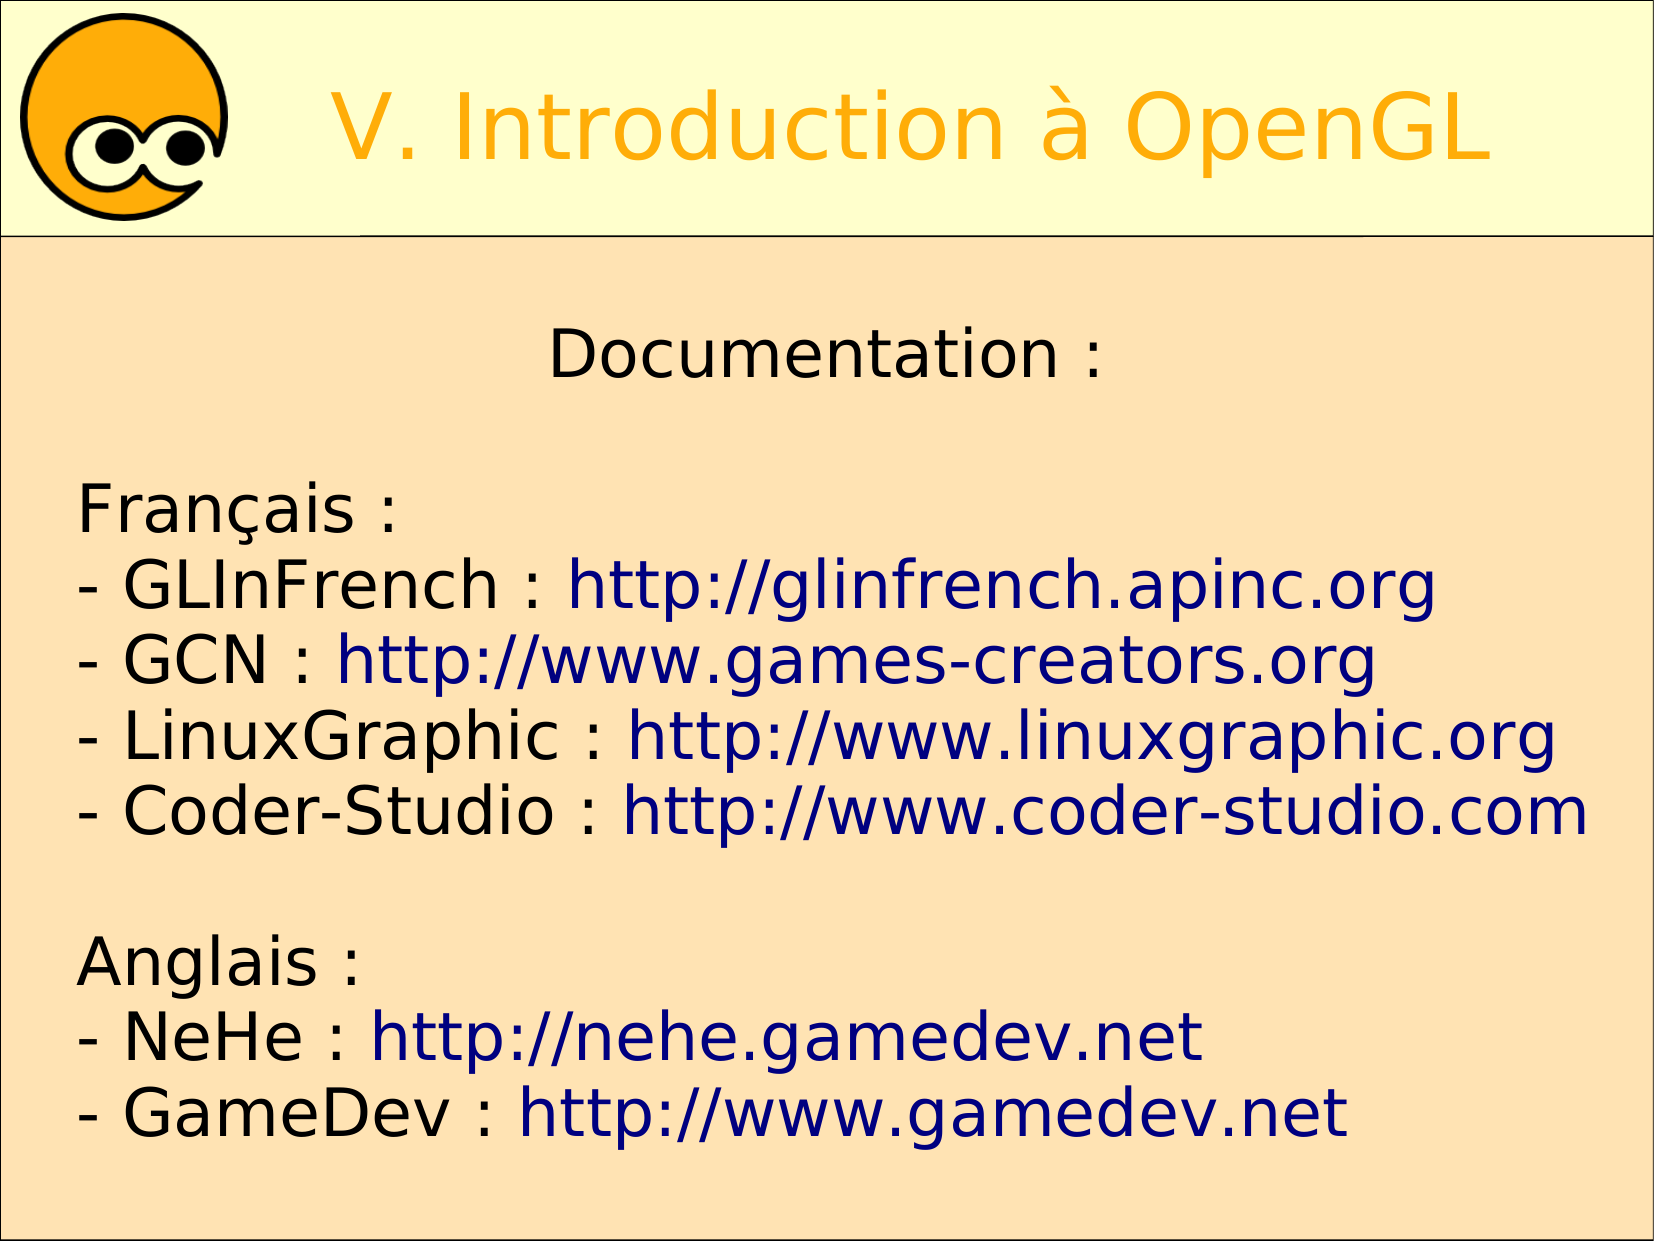

# V. Introduction à OpenGL
Documentation :
Français :
- GLInFrench : http://glinfrench.apinc.org
- GCN : http://www.games-creators.org
- LinuxGraphic : http://www.linuxgraphic.org
- Coder-Studio : http://www.coder-studio.com
Anglais :
- NeHe : http://nehe.gamedev.net
- GameDev : http://www.gamedev.net